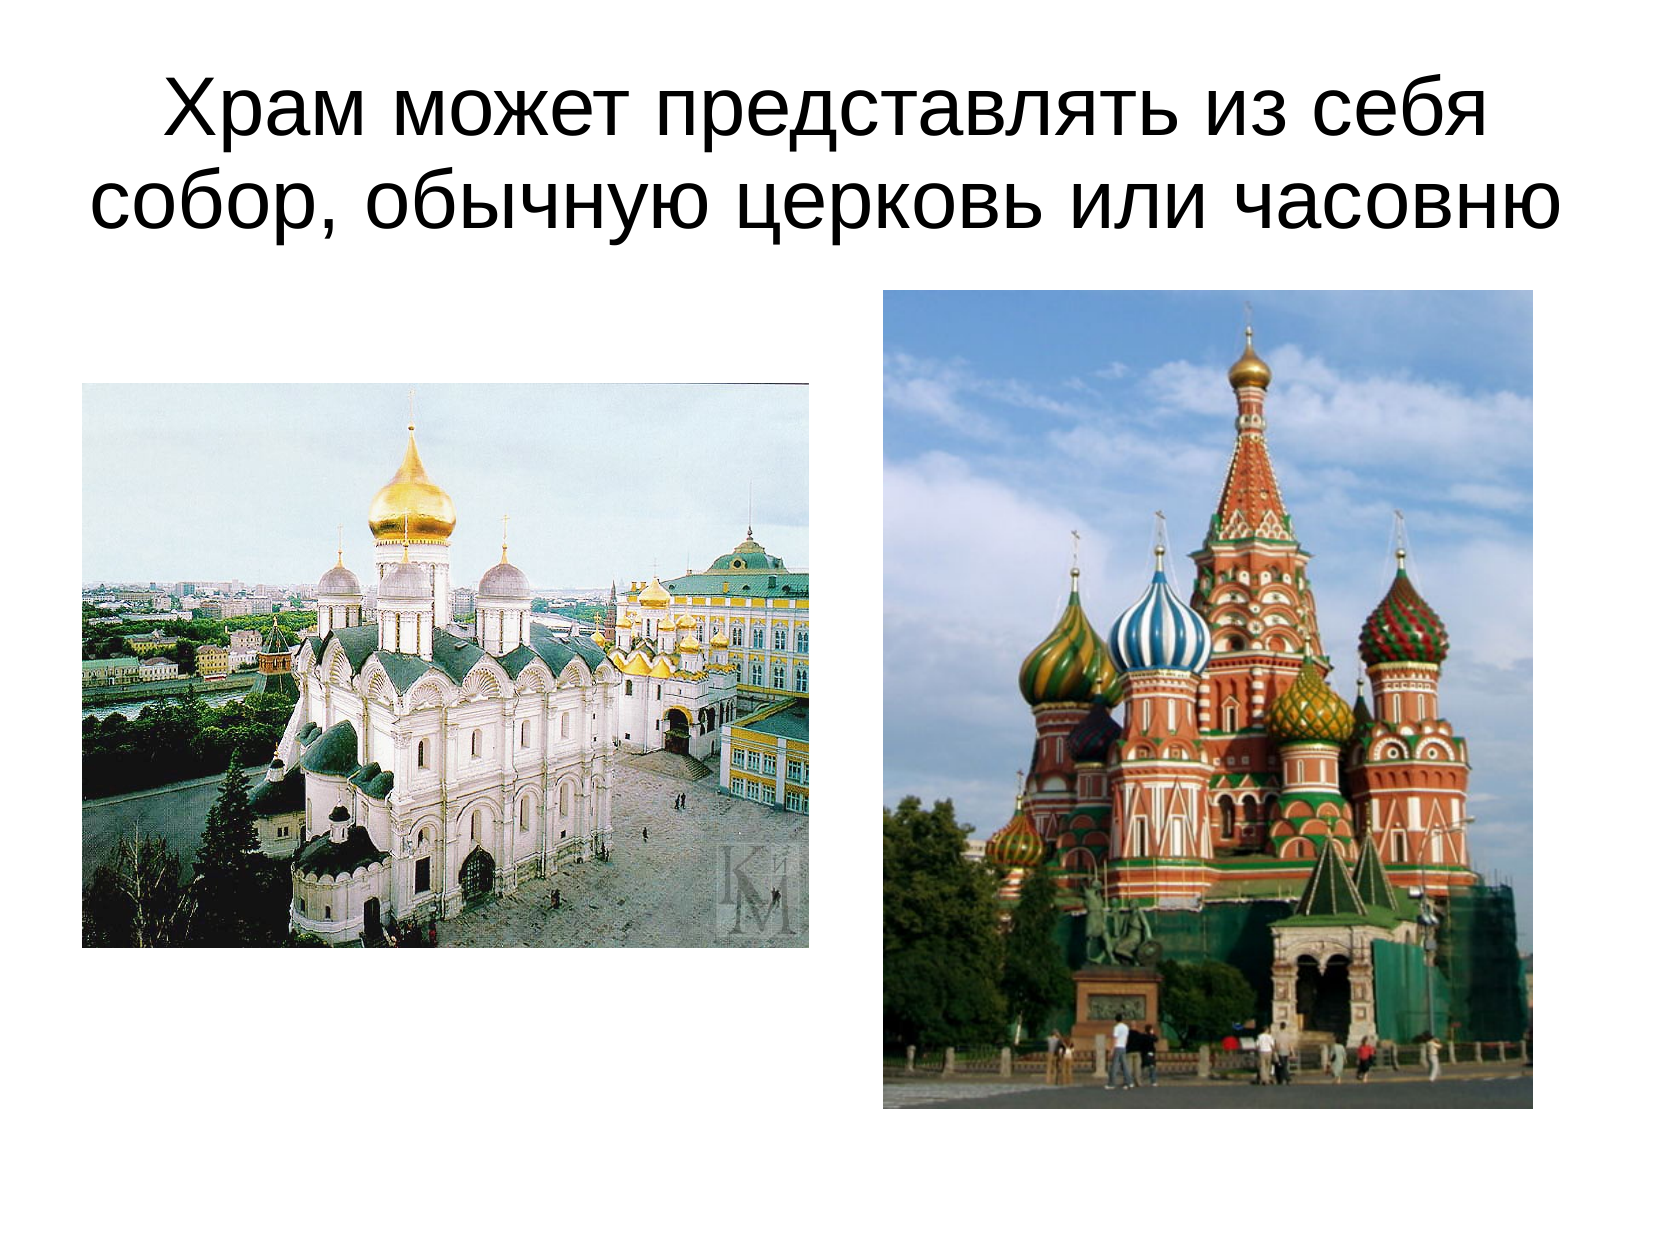

# Храм может представлять из себя собор, обычную церковь или часовню